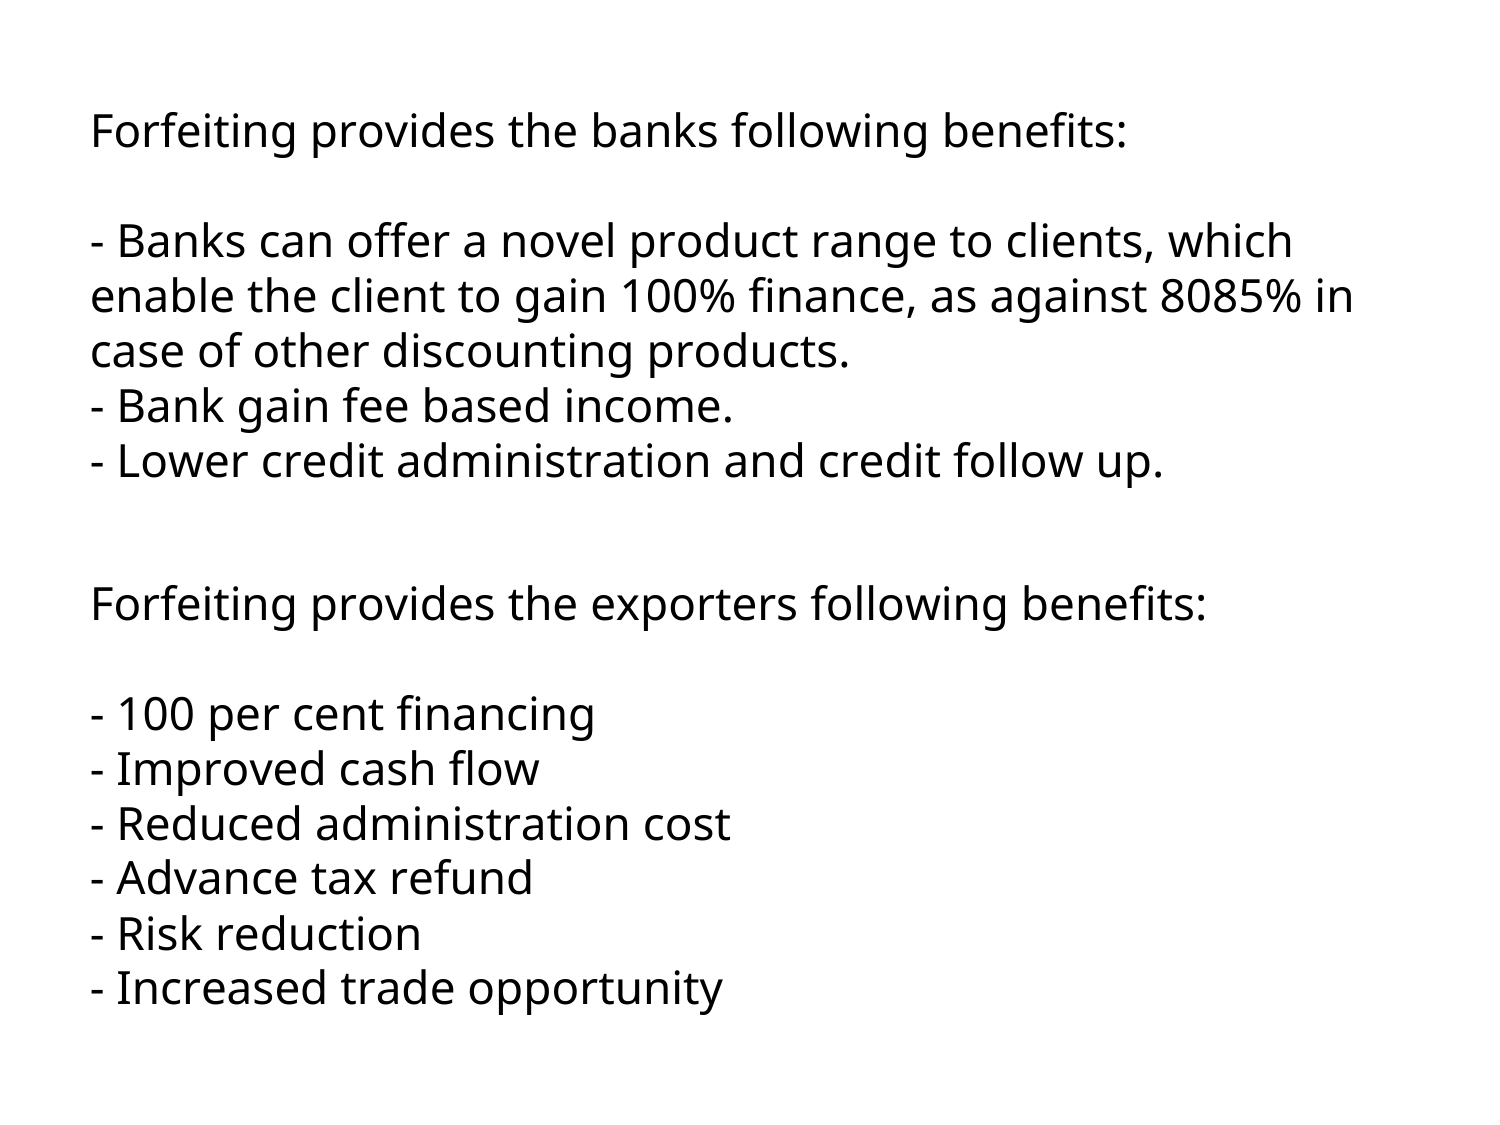

# Forfeiting provides the banks following benefits: - Banks can offer a novel product range to clients, which enable the client to gain 100% finance, as against 8085% in case of other discounting products. - Bank gain fee based income. - Lower credit administration and credit follow up.
Forfeiting provides the exporters following benefits:
- 100 per cent financing
- Improved cash flow
- Reduced administration cost
- Advance tax refund
- Risk reduction
- Increased trade opportunity